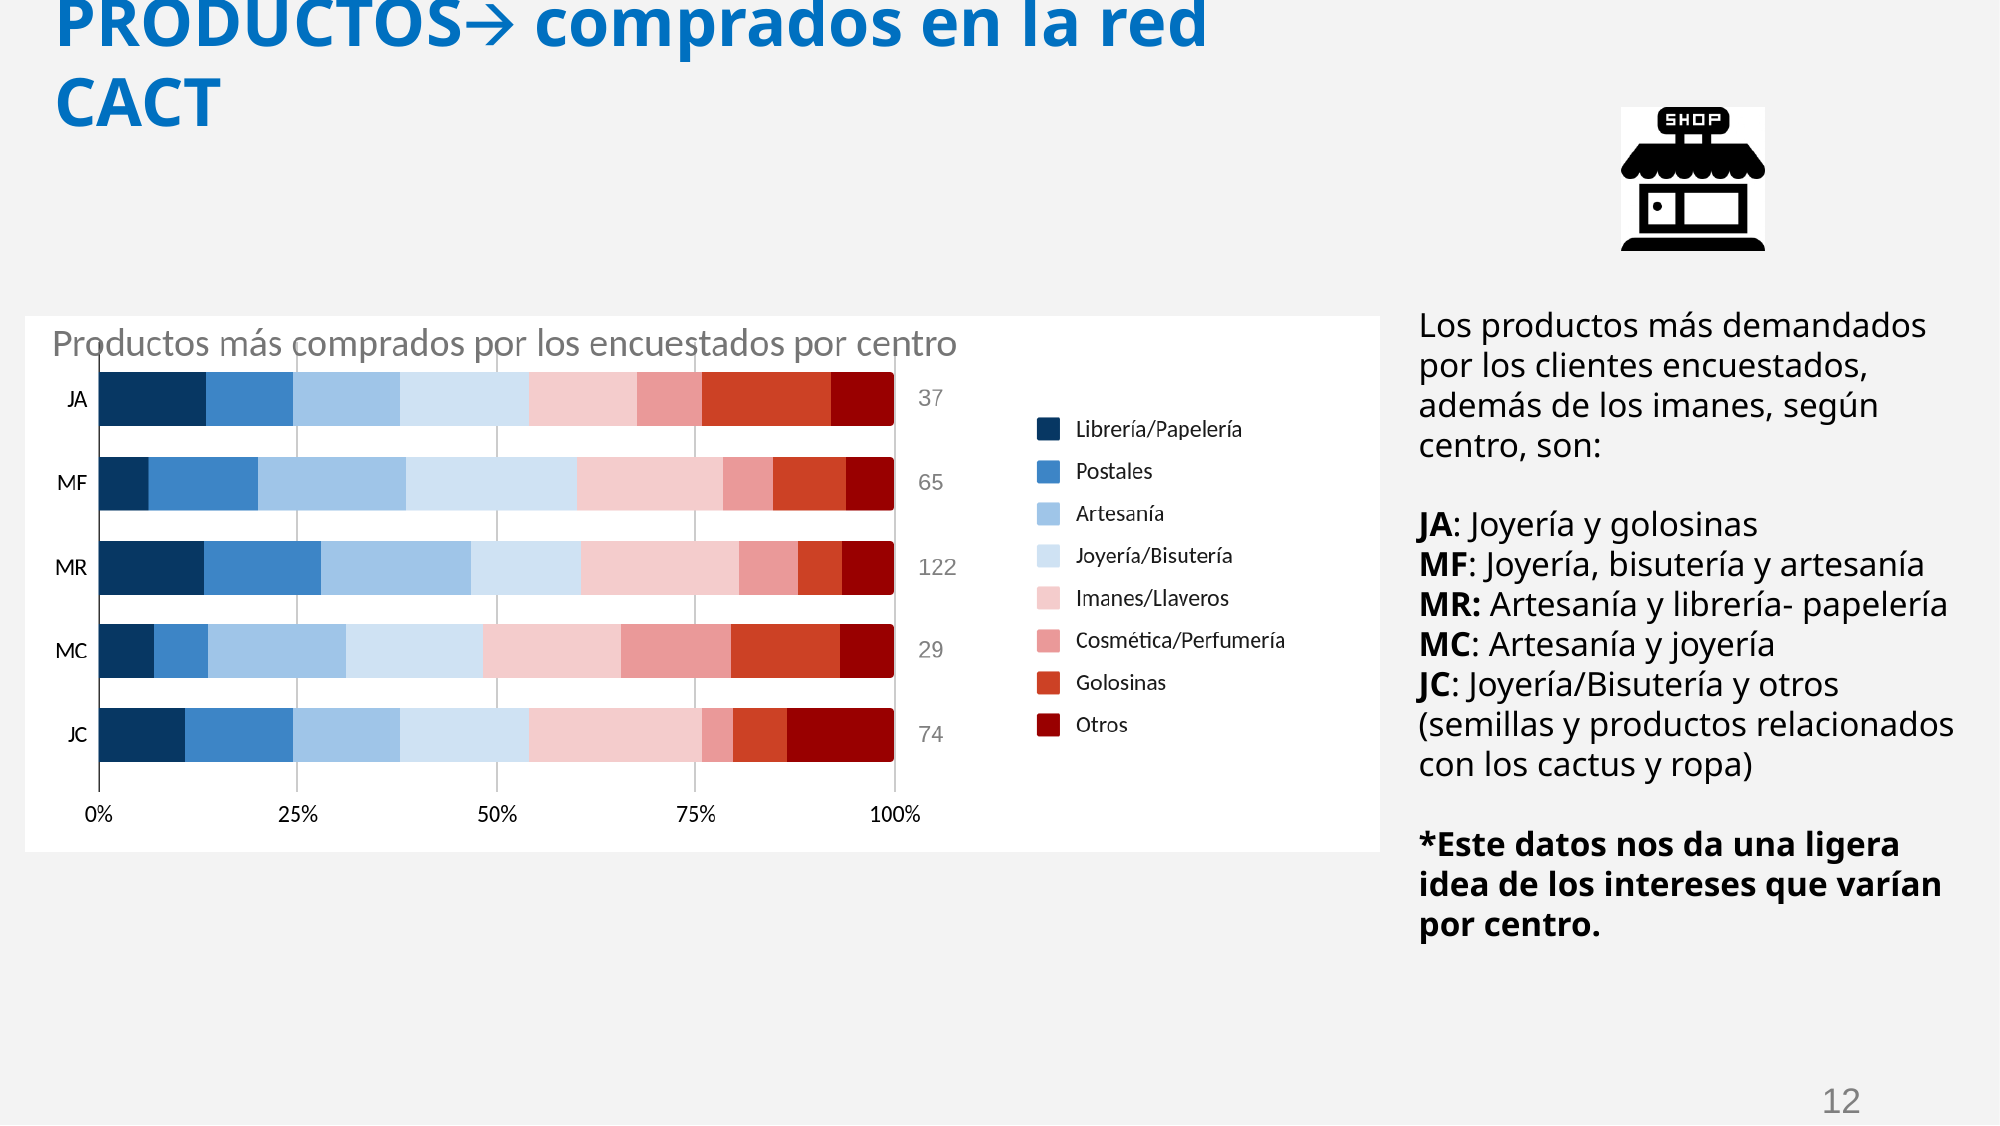

PRODUCTOS🡪 comprados en la red CACT
Los productos más demandados por los clientes encuestados, además de los imanes, según centro, son:
JA: Joyería y golosinas
MF: Joyería, bisutería y artesanía
MR: Artesanía y librería- papelería
MC: Artesanía y joyería
JC: Joyería/Bisutería y otros (semillas y productos relacionados con los cactus y ropa)
*Este datos nos da una ligera idea de los intereses que varían por centro.